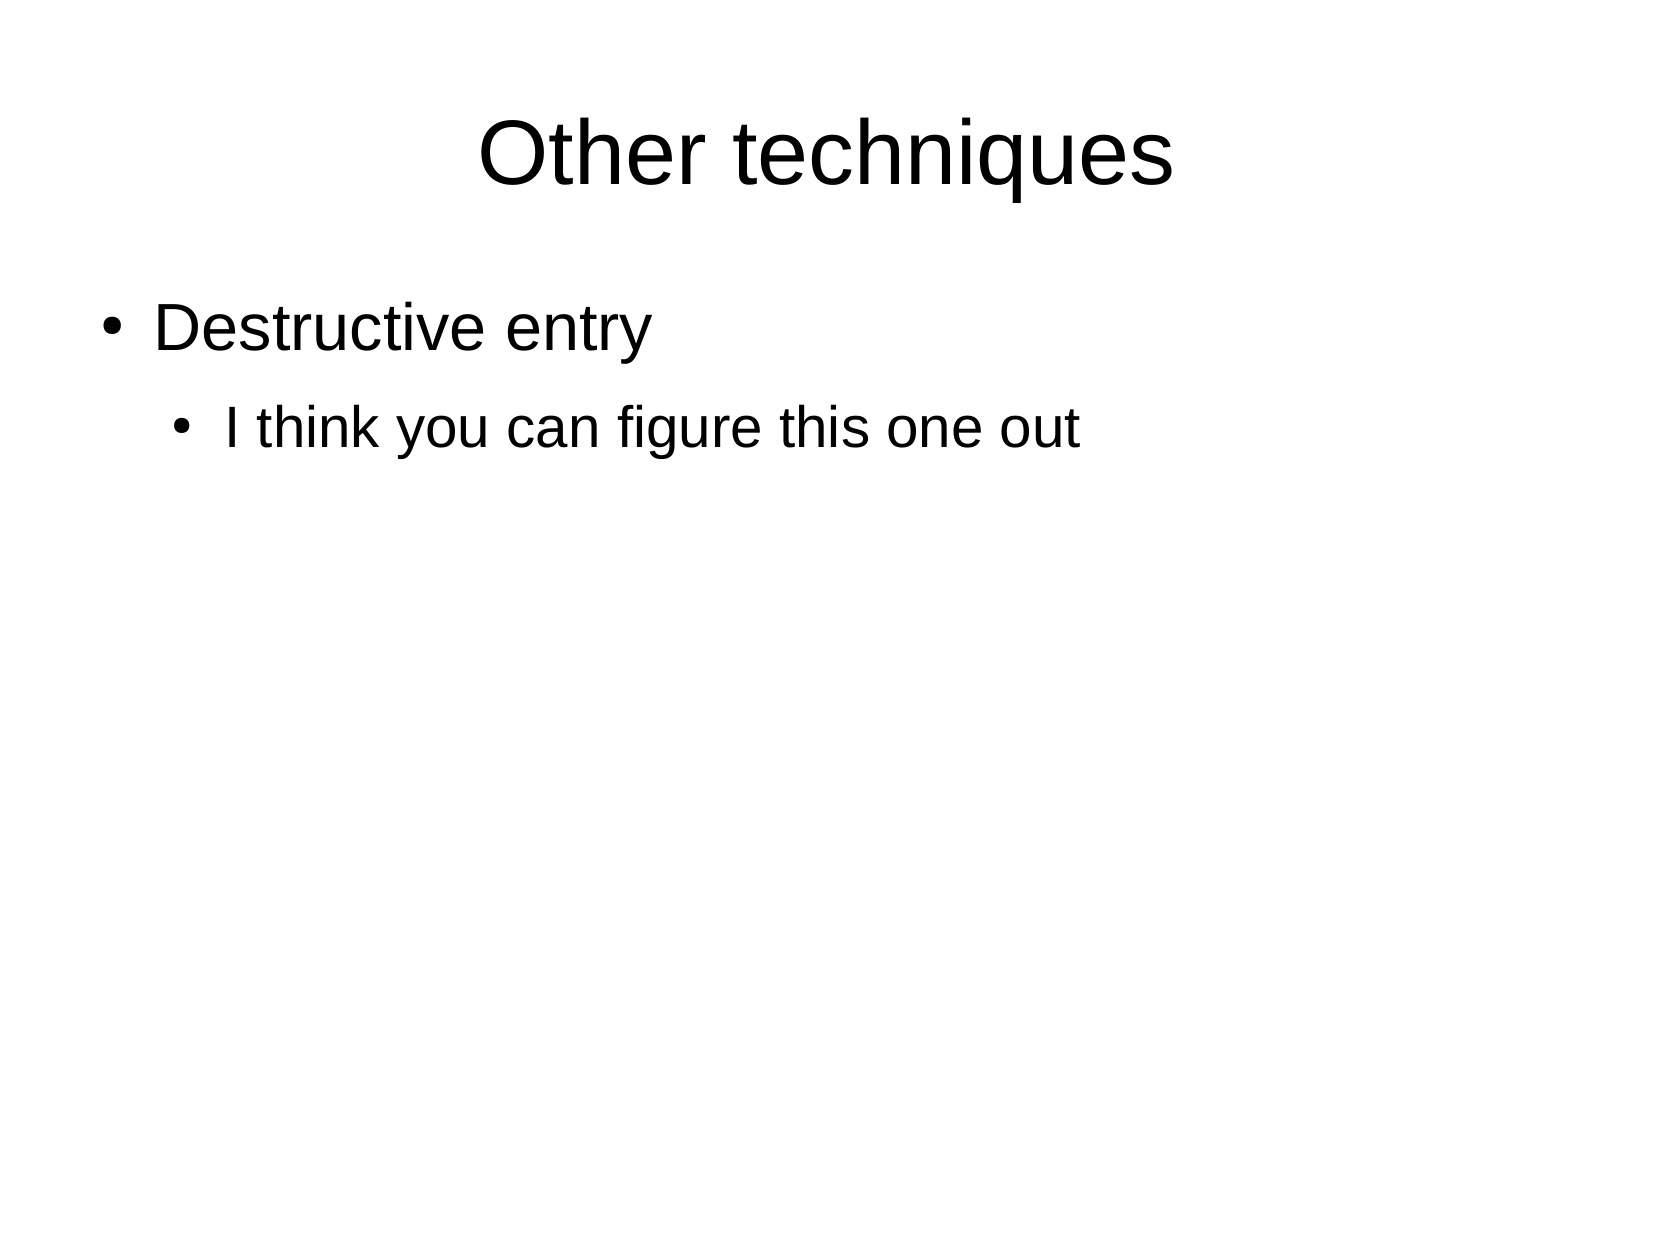

# Other techniques
Destructive entry
I think you can figure this one out